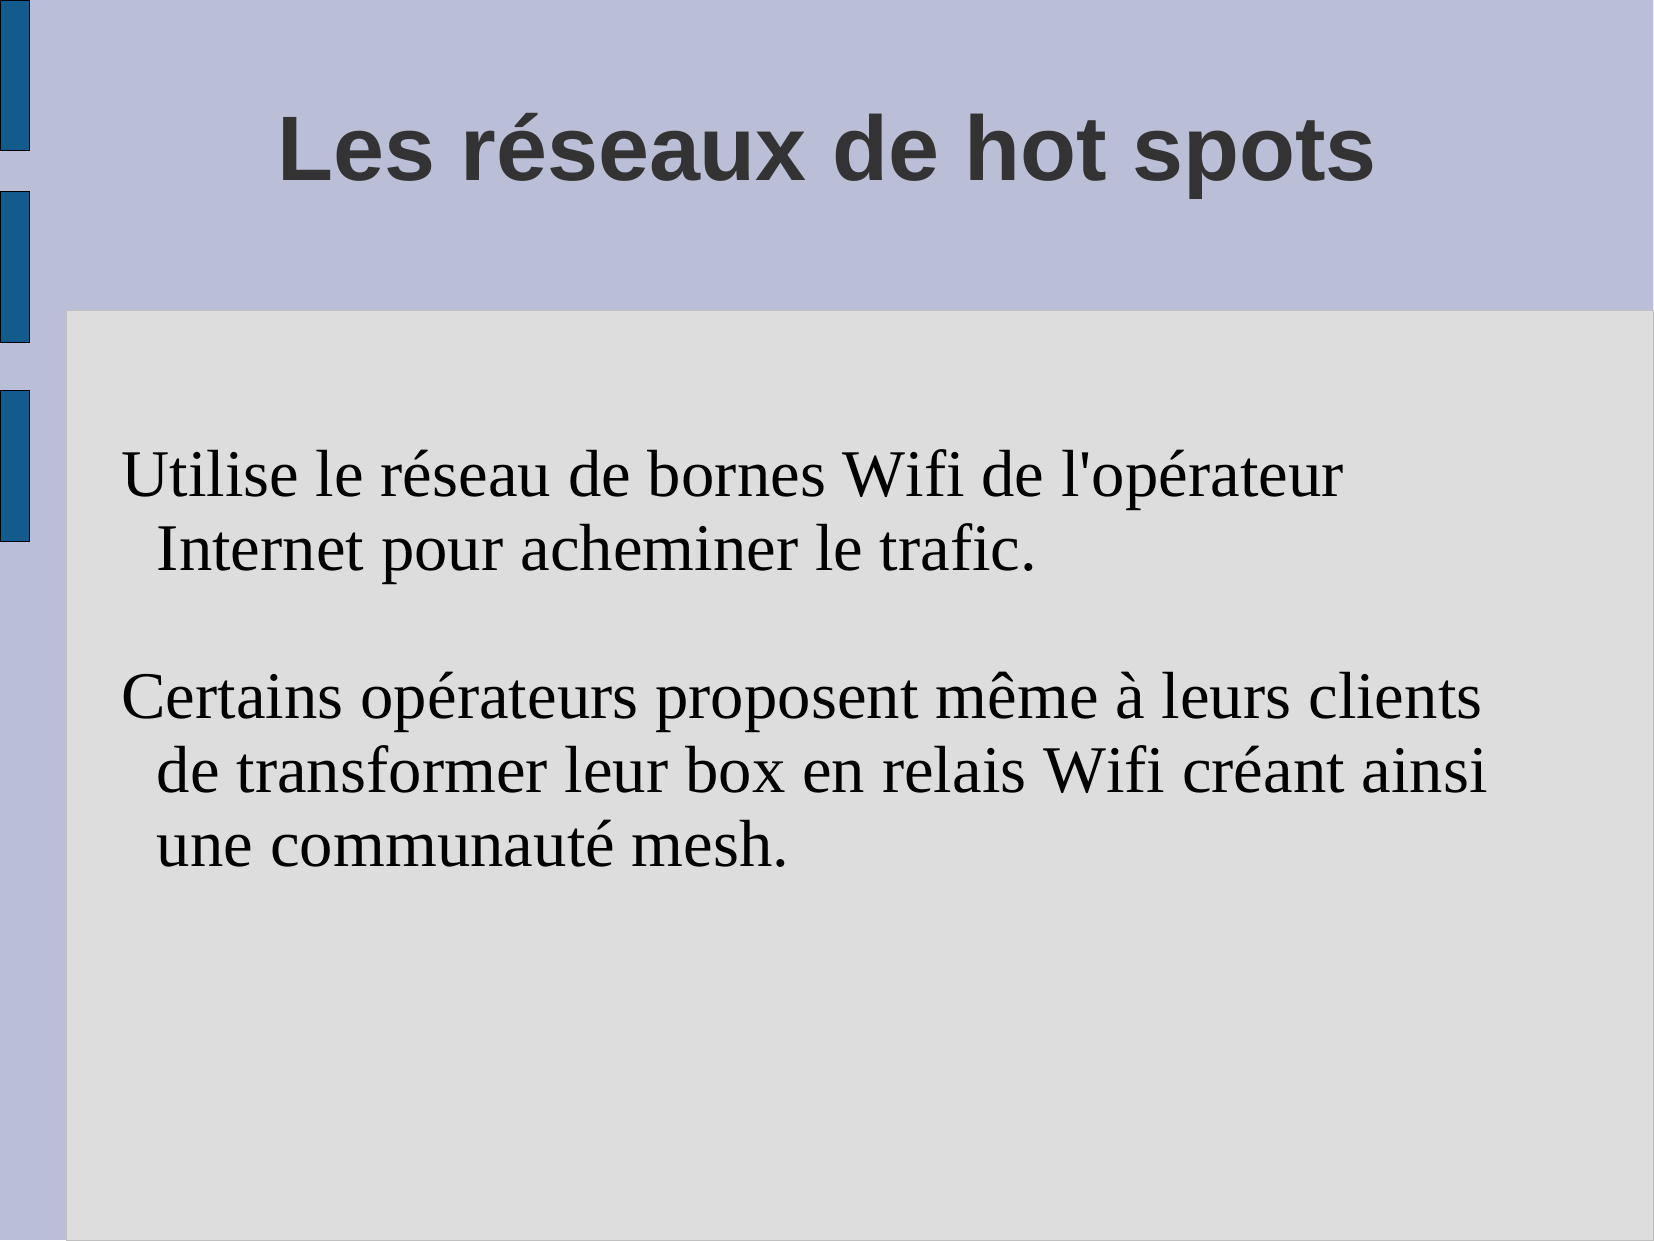

# Les réseaux de hot spots
Utilise le réseau de bornes Wifi de l'opérateur Internet pour acheminer le trafic.
Certains opérateurs proposent même à leurs clients de transformer leur box en relais Wifi créant ainsi une communauté mesh.